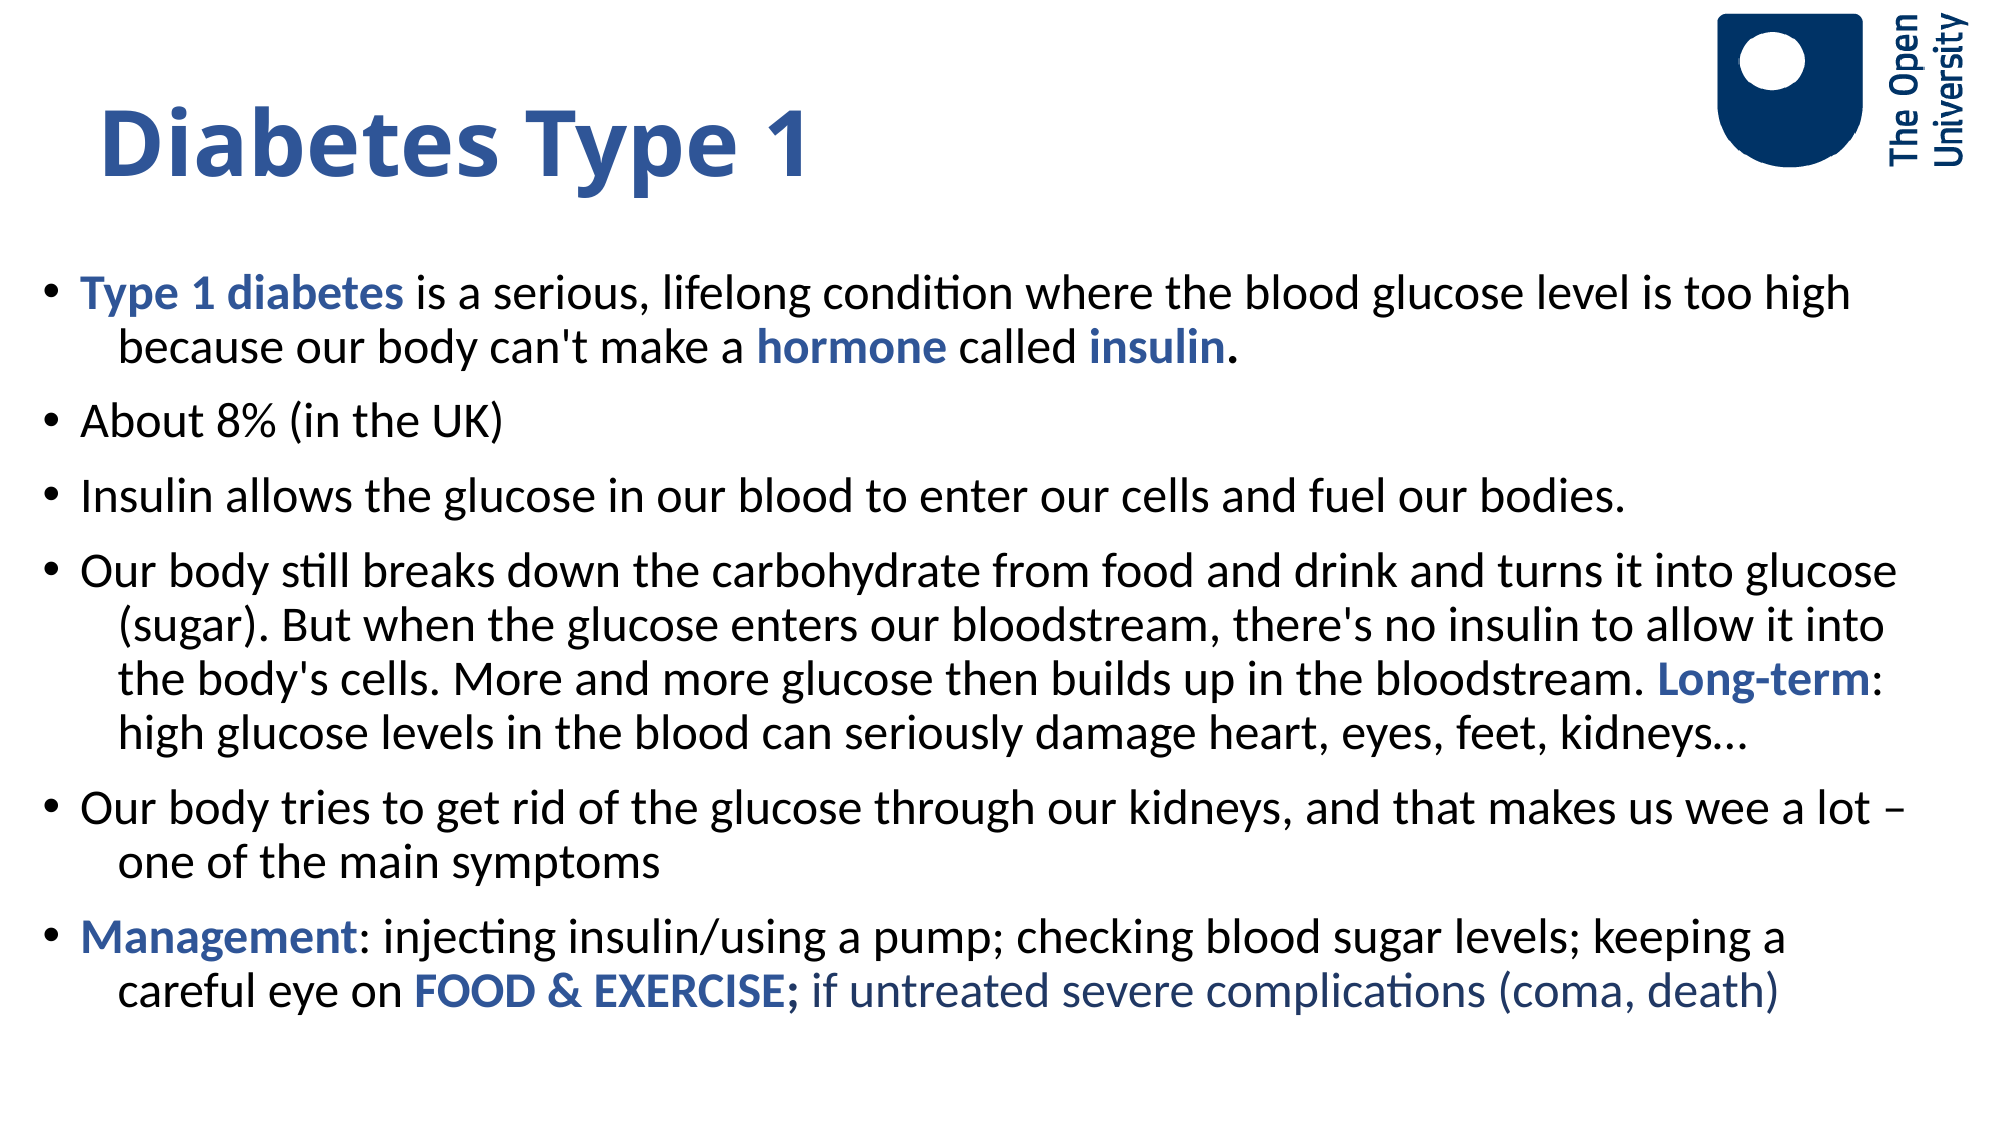

# Diabetes Type 1
Type 1 diabetes is a serious, lifelong condition where the blood glucose level is too high because our body can't make a hormone called insulin.
About 8% (in the UK)
Insulin allows the glucose in our blood to enter our cells and fuel our bodies.
Our body still breaks down the carbohydrate from food and drink and turns it into glucose (sugar). But when the glucose enters our bloodstream, there's no insulin to allow it into the body's cells. More and more glucose then builds up in the bloodstream. Long-term: high glucose levels in the blood can seriously damage heart, eyes, feet, kidneys…
Our body tries to get rid of the glucose through our kidneys, and that makes us wee a lot – one of the main symptoms
Management: injecting insulin/using a pump; checking blood sugar levels; keeping a careful eye on FOOD & EXERCISE; if untreated severe complications (coma, death)